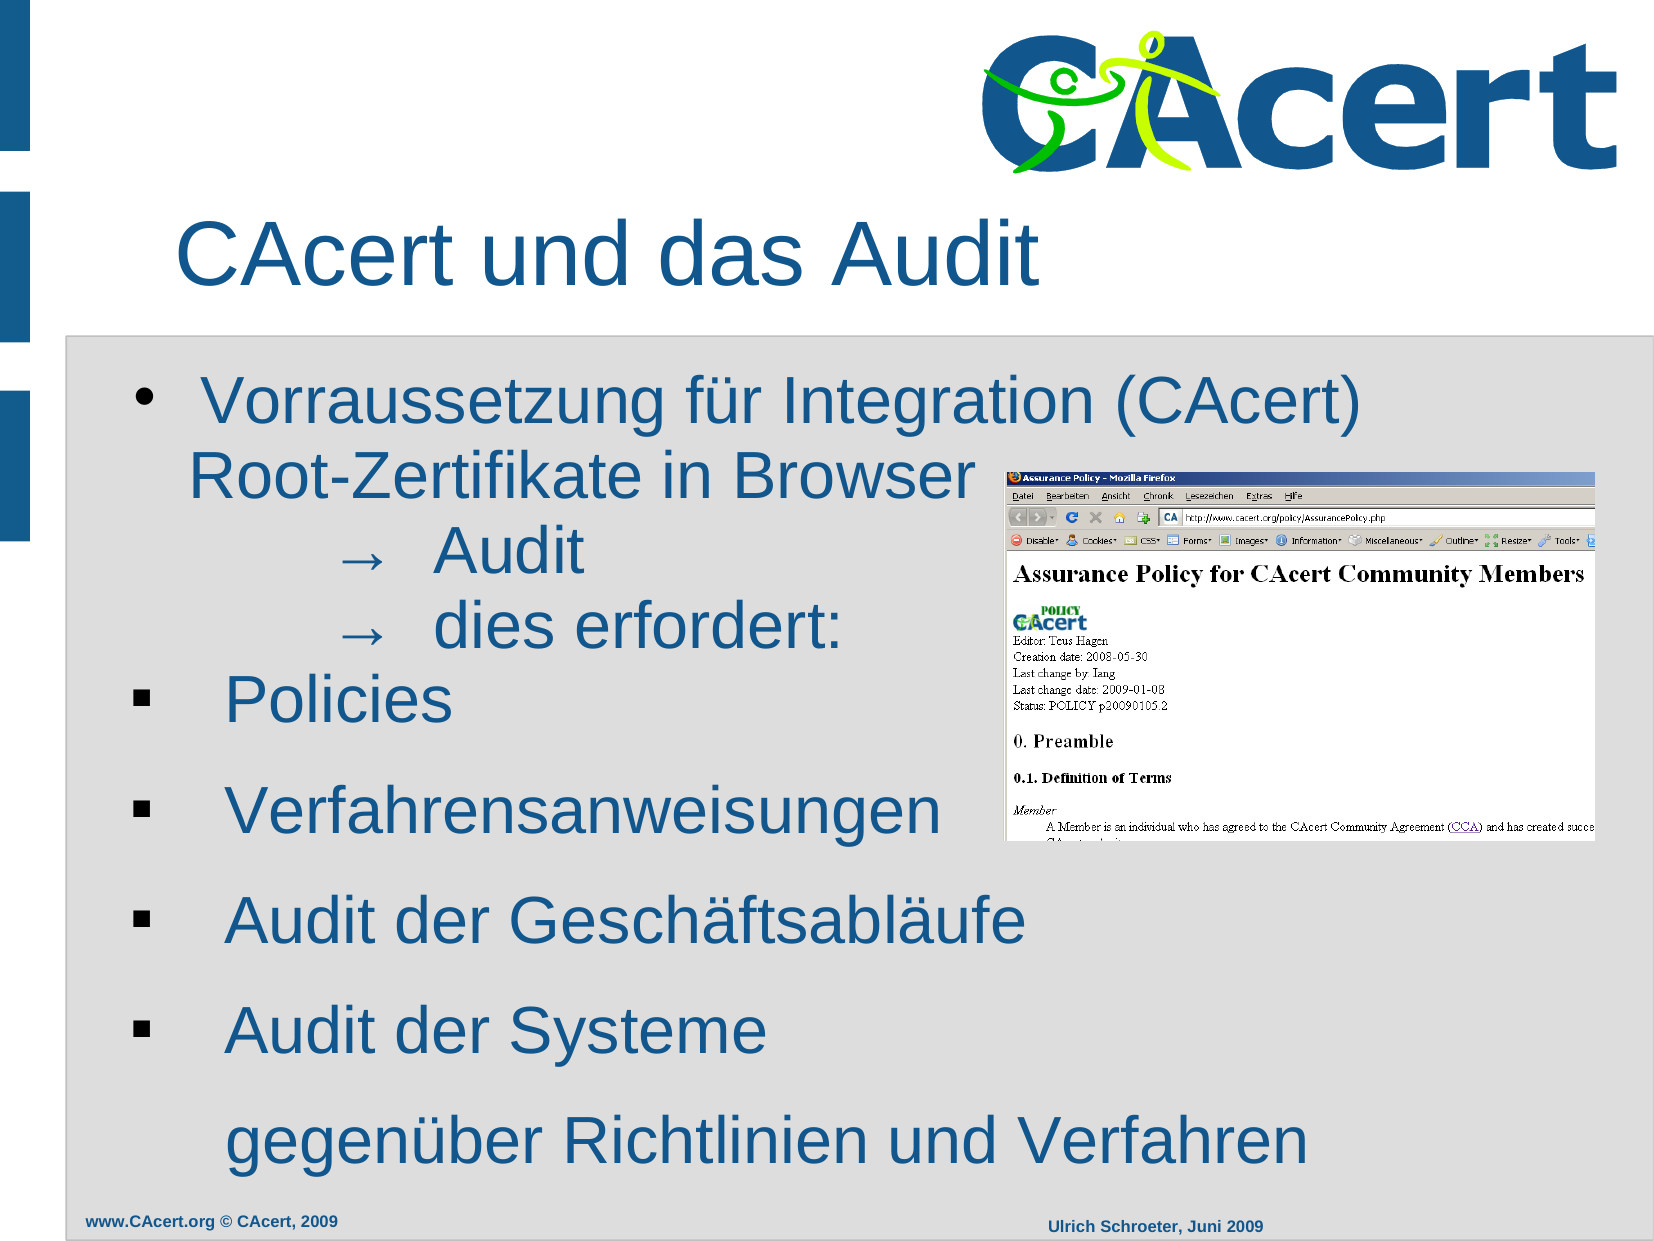

CAcert und das Audit
 Vorraussetzung für Integration (CAcert)
 Root-Zertifikate in Browser
 → Audit
 → dies erfordert:
 Policies
 Verfahrensanweisungen
 Audit der Geschäftsabläufe
 Audit der Systeme
 gegenüber Richtlinien und Verfahren